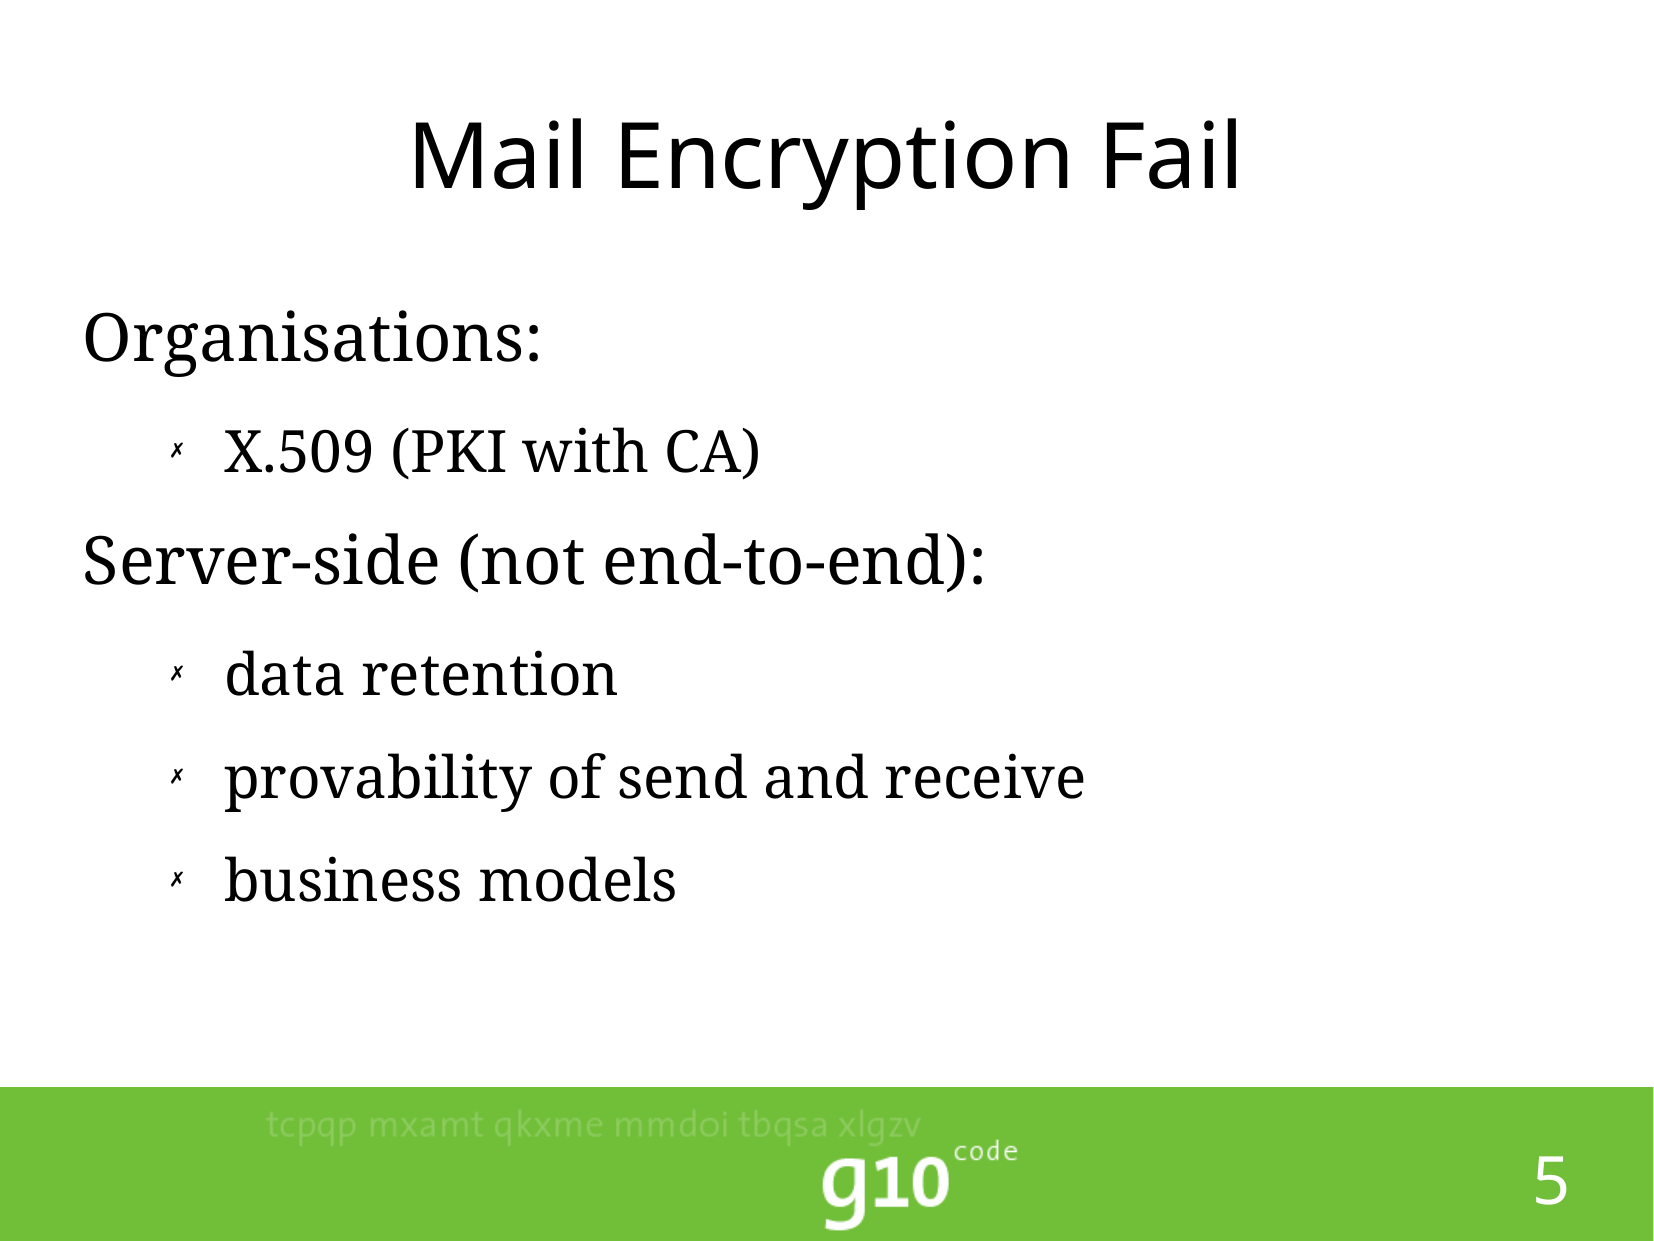

# Mail Encryption Fail
Organisations:
X.509 (PKI with CA)
Server-side (not end-to-end):
data retention
provability of send and receive
business models
5